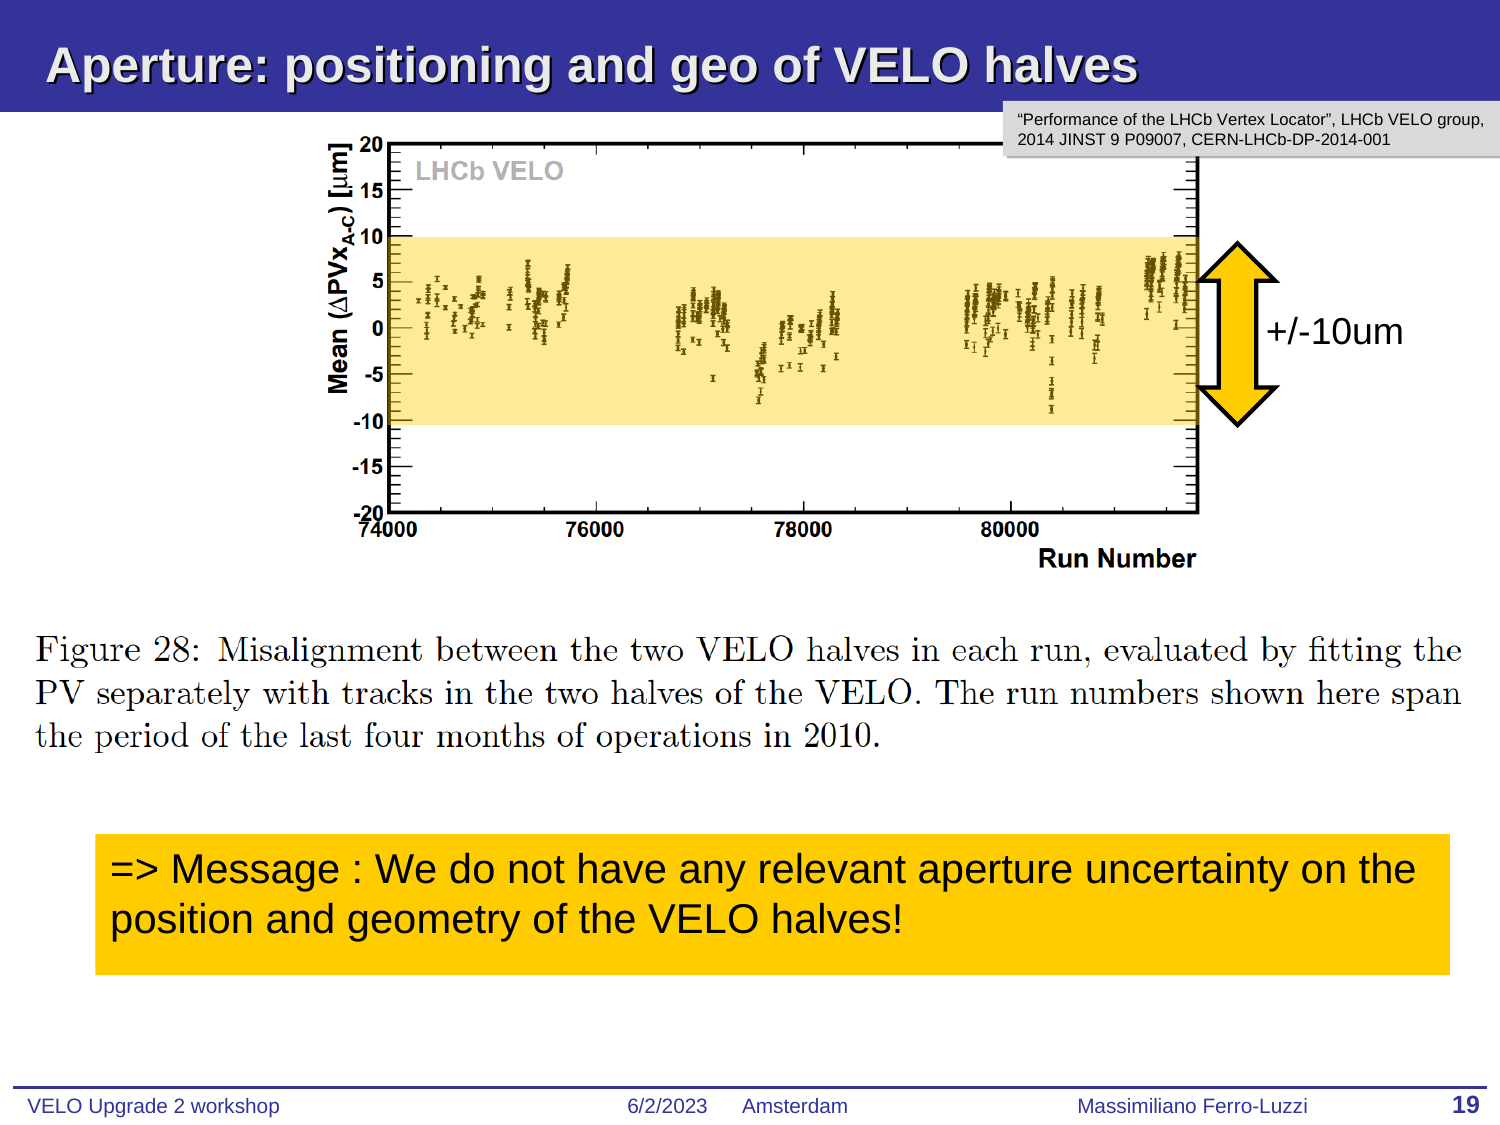

# Aperture: positioning and geo of VELO halves
“Performance of the LHCb Vertex Locator”, LHCb VELO group,
2014 JINST 9 P09007, CERN-LHCb-DP-2014-001
+/-10um
=> Message : We do not have any relevant aperture uncertainty on the position and geometry of the VELO halves!